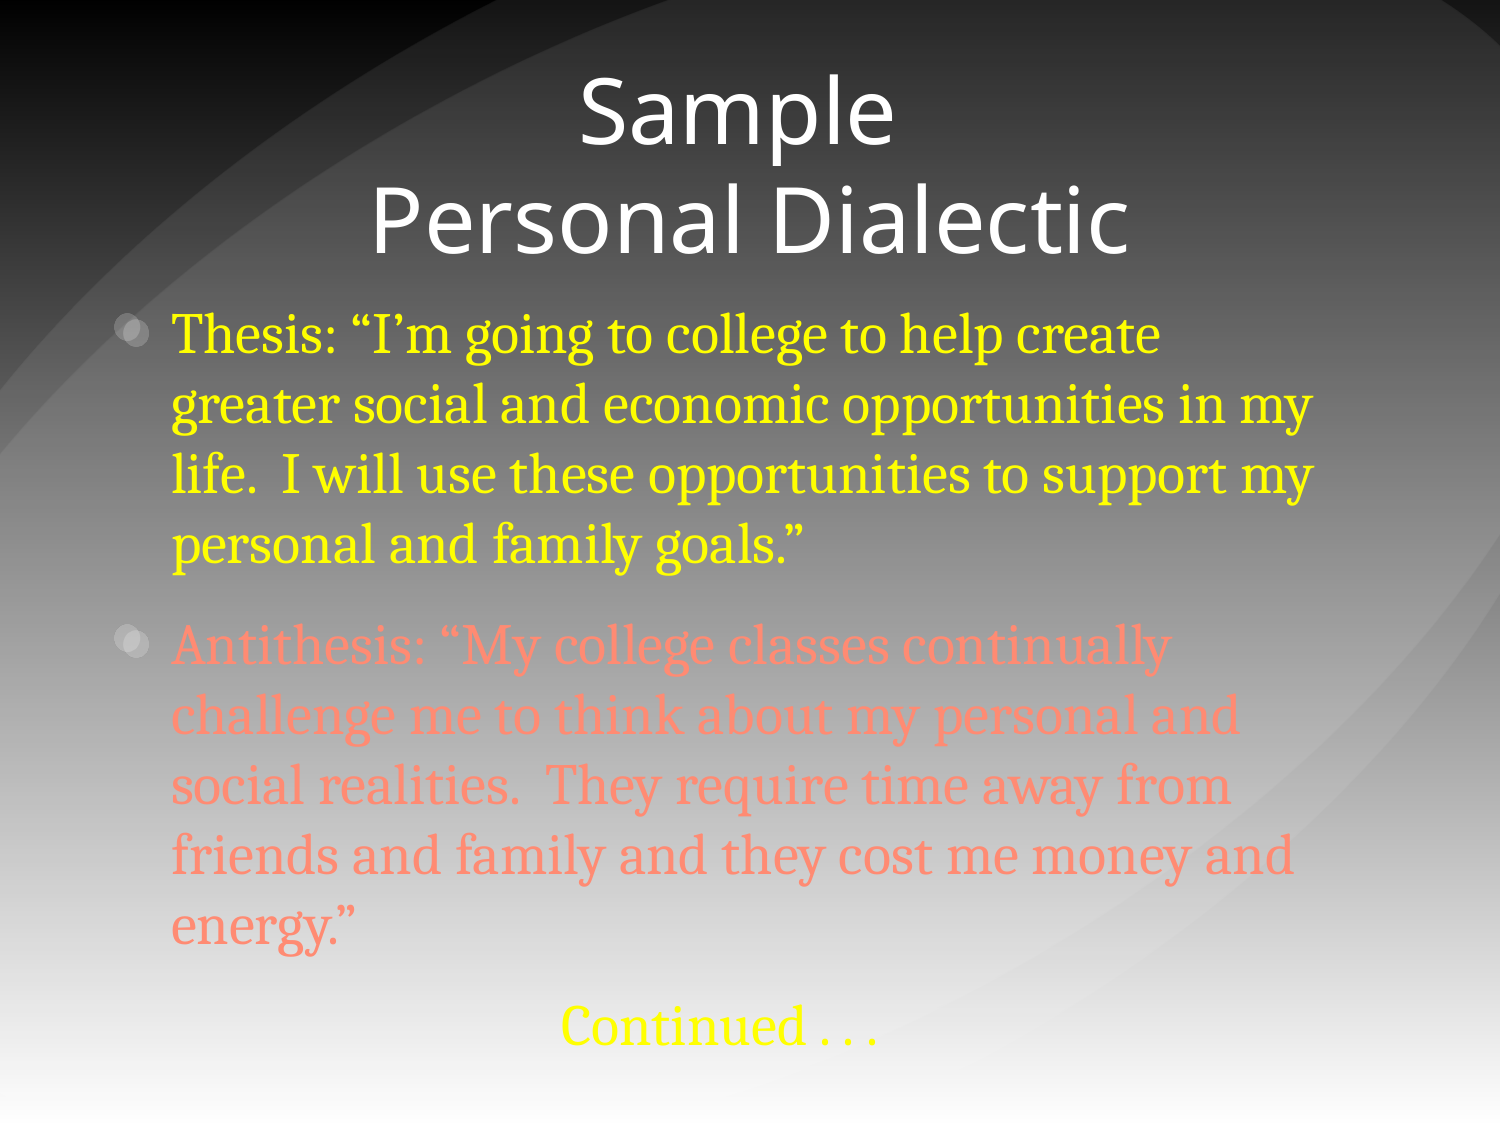

# Sample Personal Dialectic
Thesis: “I’m going to college to help create greater social and economic opportunities in my life. I will use these opportunities to support my personal and family goals.”
Antithesis: “My college classes continually challenge me to think about my personal and social realities. They require time away from friends and family and they cost me money and energy.”
Continued . . .